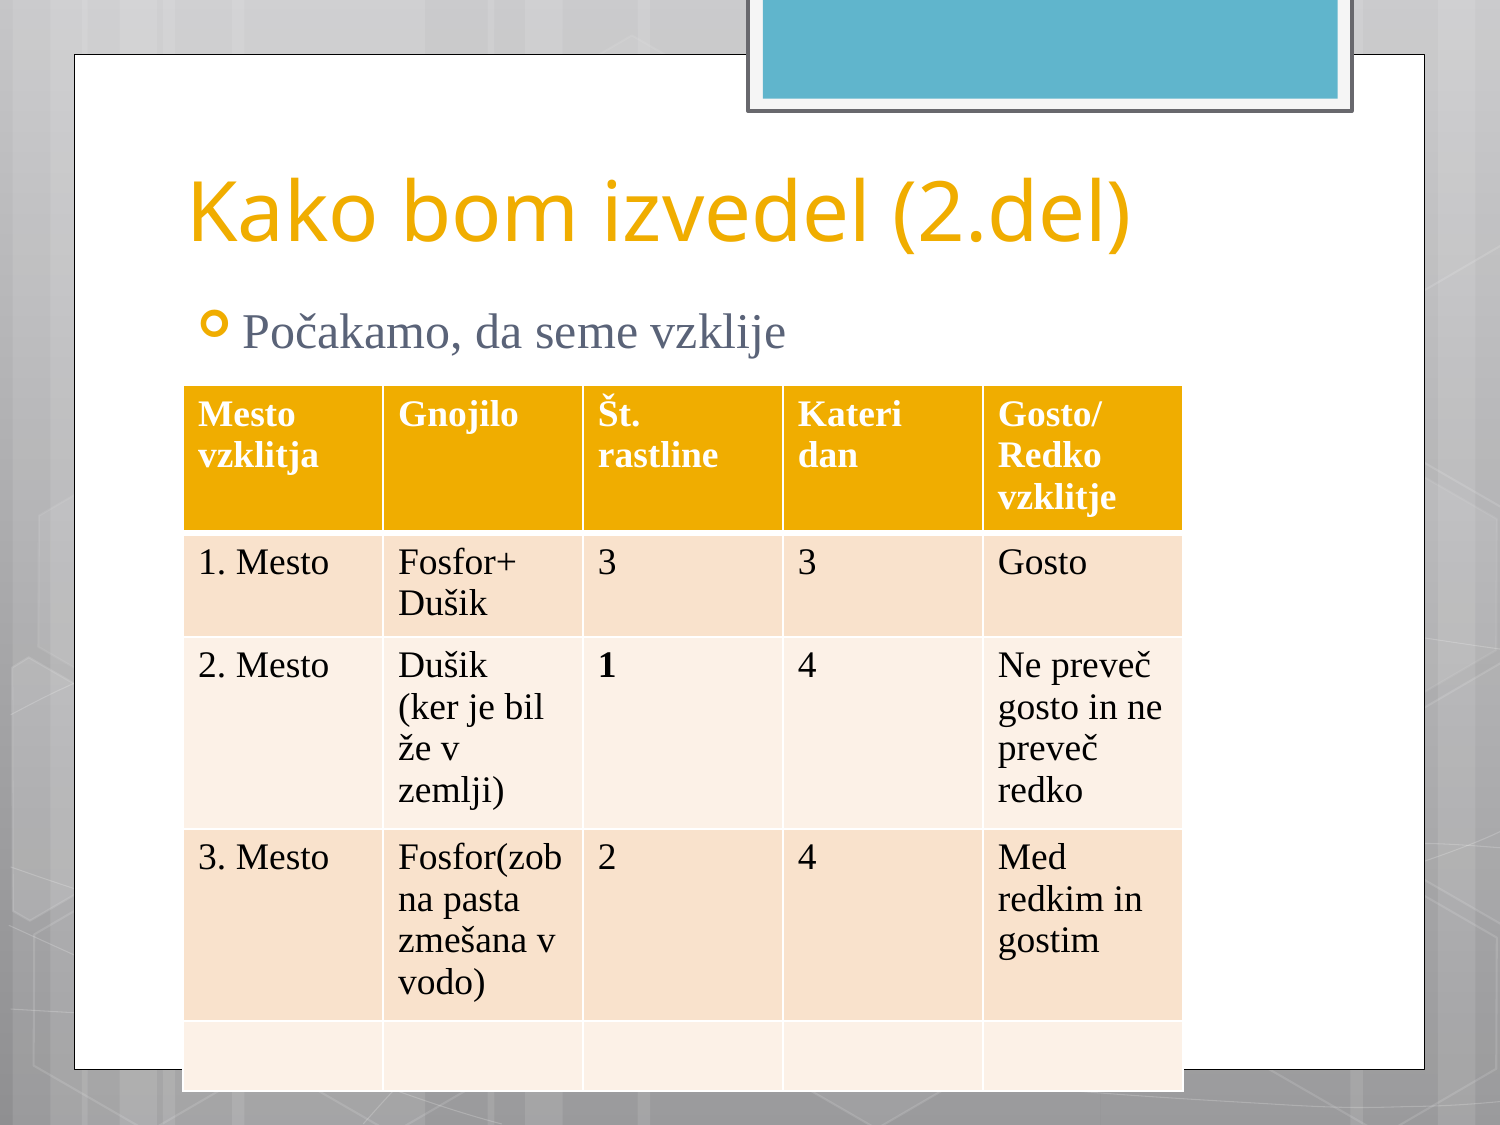

# Kako bom izvedel (2.del)
Počakamo, da seme vzklije
| Mesto vzklitja | Gnojilo | Št. rastline | Kateri dan | Gosto/ Redko vzklitje |
| --- | --- | --- | --- | --- |
| 1. Mesto | Fosfor+ Dušik | 3 | 3 | Gosto |
| 2. Mesto | Dušik (ker je bil že v zemlji) | 1 | 4 | Ne preveč gosto in ne preveč redko |
| 3. Mesto | Fosfor(zobna pasta zmešana v vodo) | 2 | 4 | Med redkim in gostim |
| | | | | |